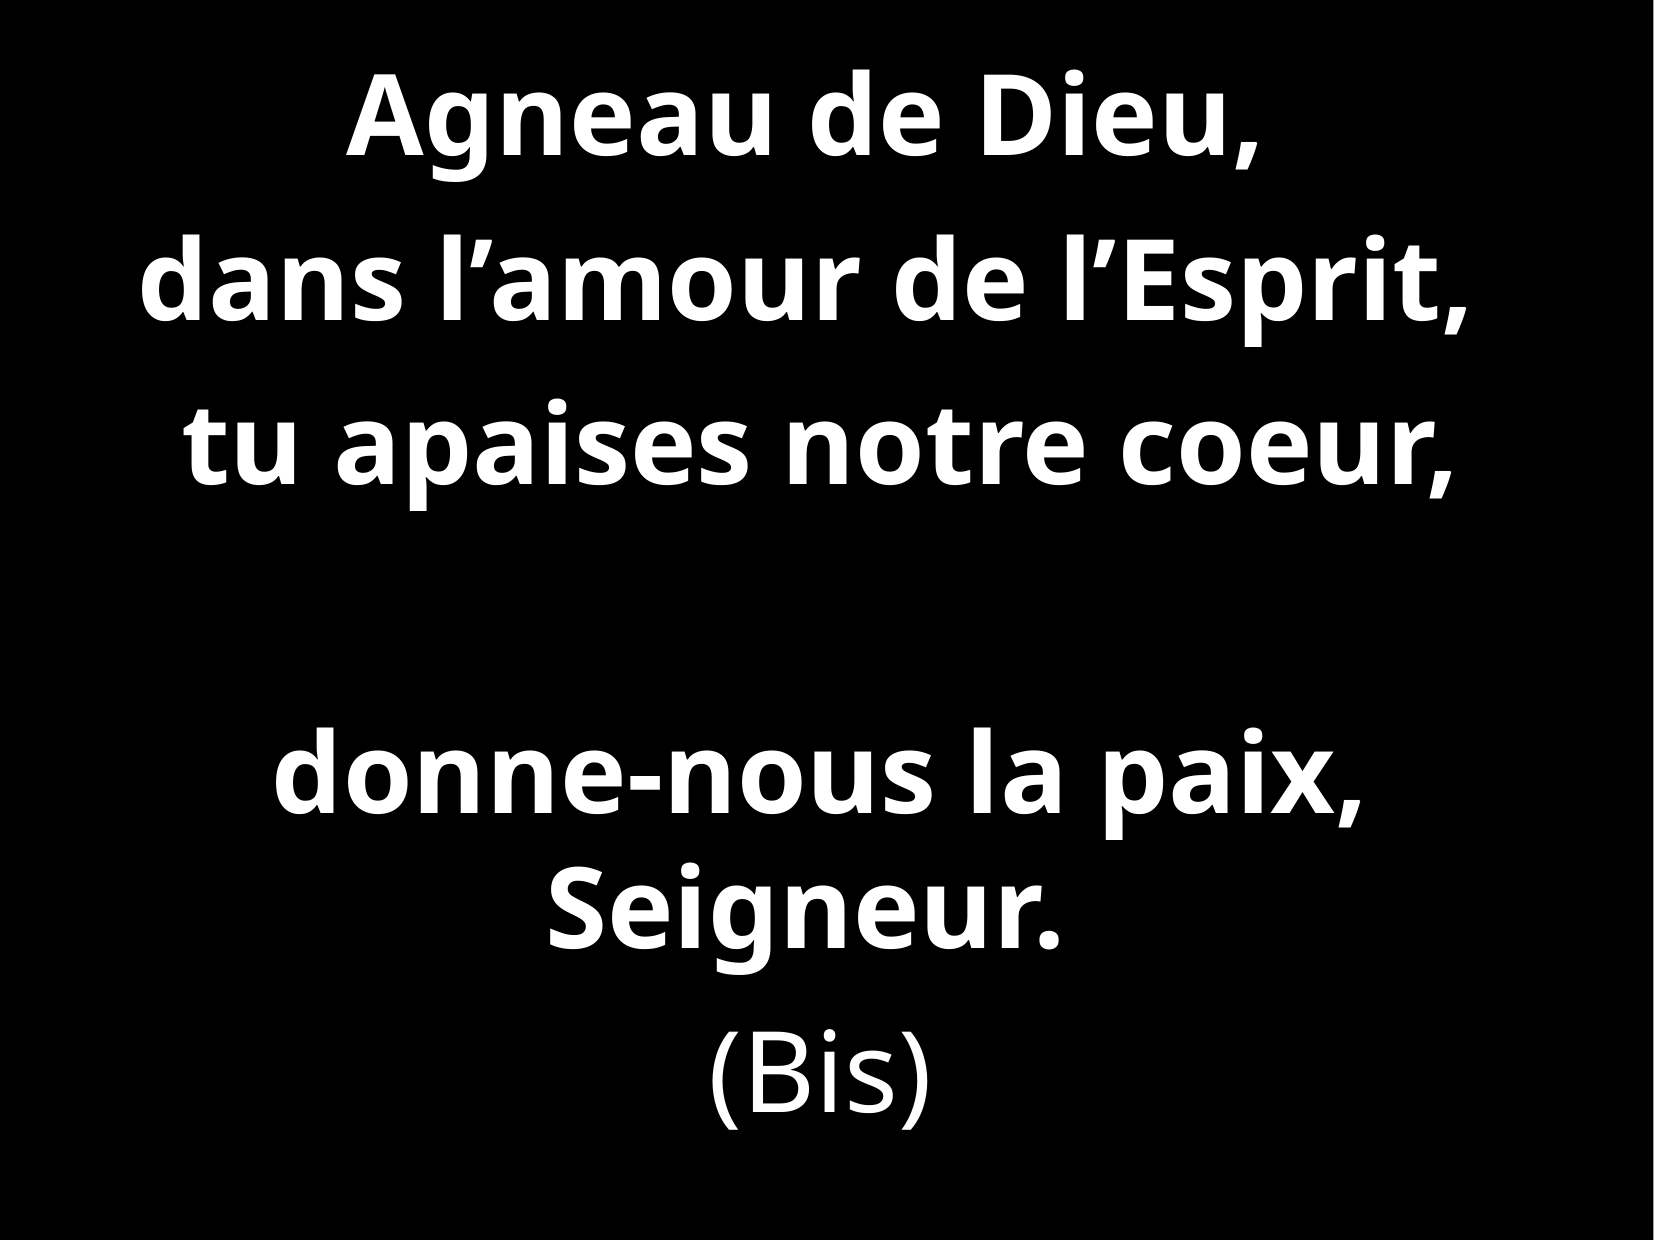

# Agneau de Dieu,
dans l’amour de l’Esprit,
tu apaises notre coeur,
donne-nous la paix, Seigneur.
(Bis)